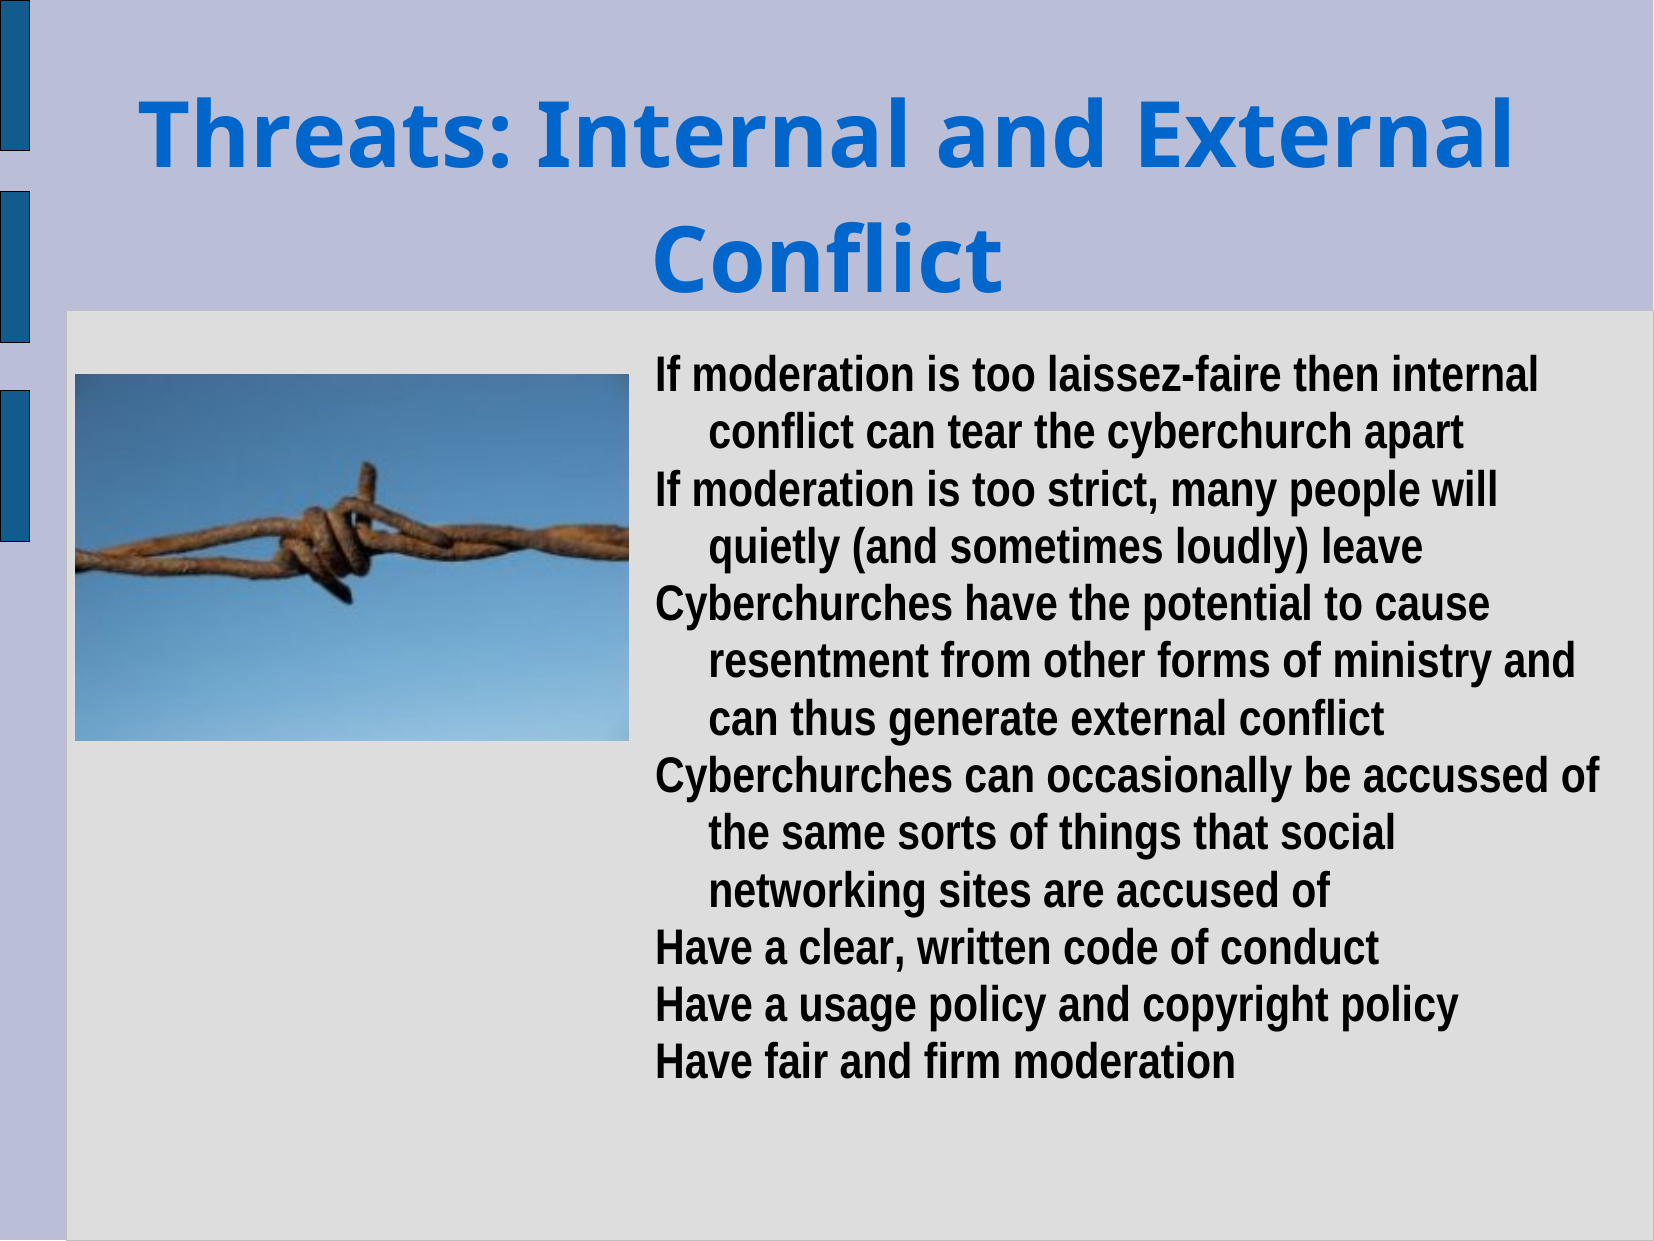

# Threats: Internal and External Conflict
If moderation is too laissez-faire then internal conflict can tear the cyberchurch apart
If moderation is too strict, many people will quietly (and sometimes loudly) leave
Cyberchurches have the potential to cause resentment from other forms of ministry and can thus generate external conflict
Cyberchurches can occasionally be accussed of the same sorts of things that social networking sites are accused of
Have a clear, written code of conduct
Have a usage policy and copyright policy
Have fair and firm moderation